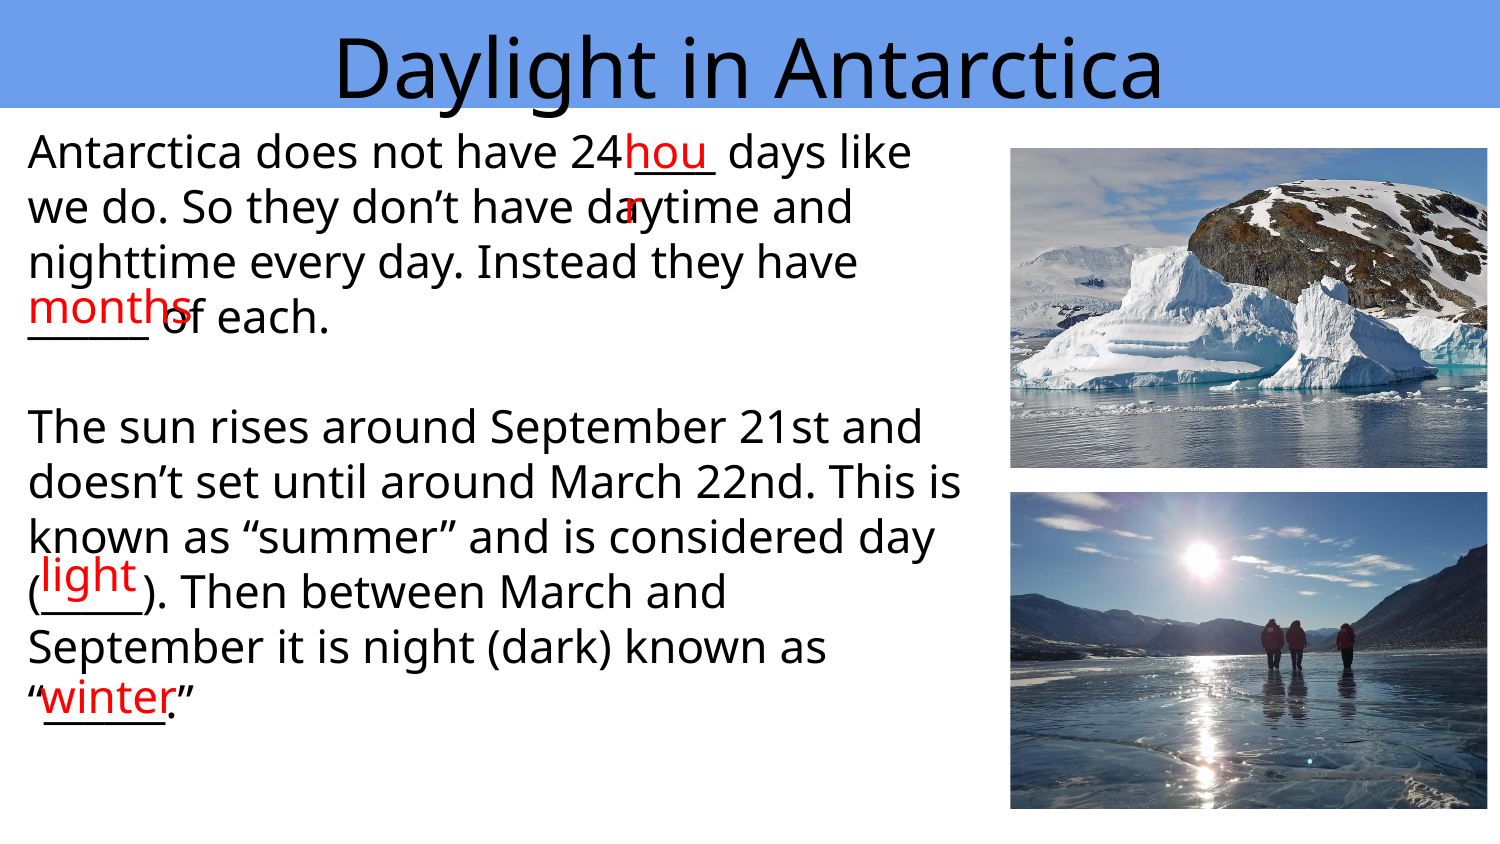

# Daylight in Antarctica
Antarctica does not have 24 ____ days like we do. So they don’t have daytime and nighttime every day. Instead they have ______ of each.
The sun rises around September 21st and doesn’t set until around March 22nd. This is known as “summer” and is considered day (_____). Then between March and September it is night (dark) known as “______.”
hour
months
light
winter